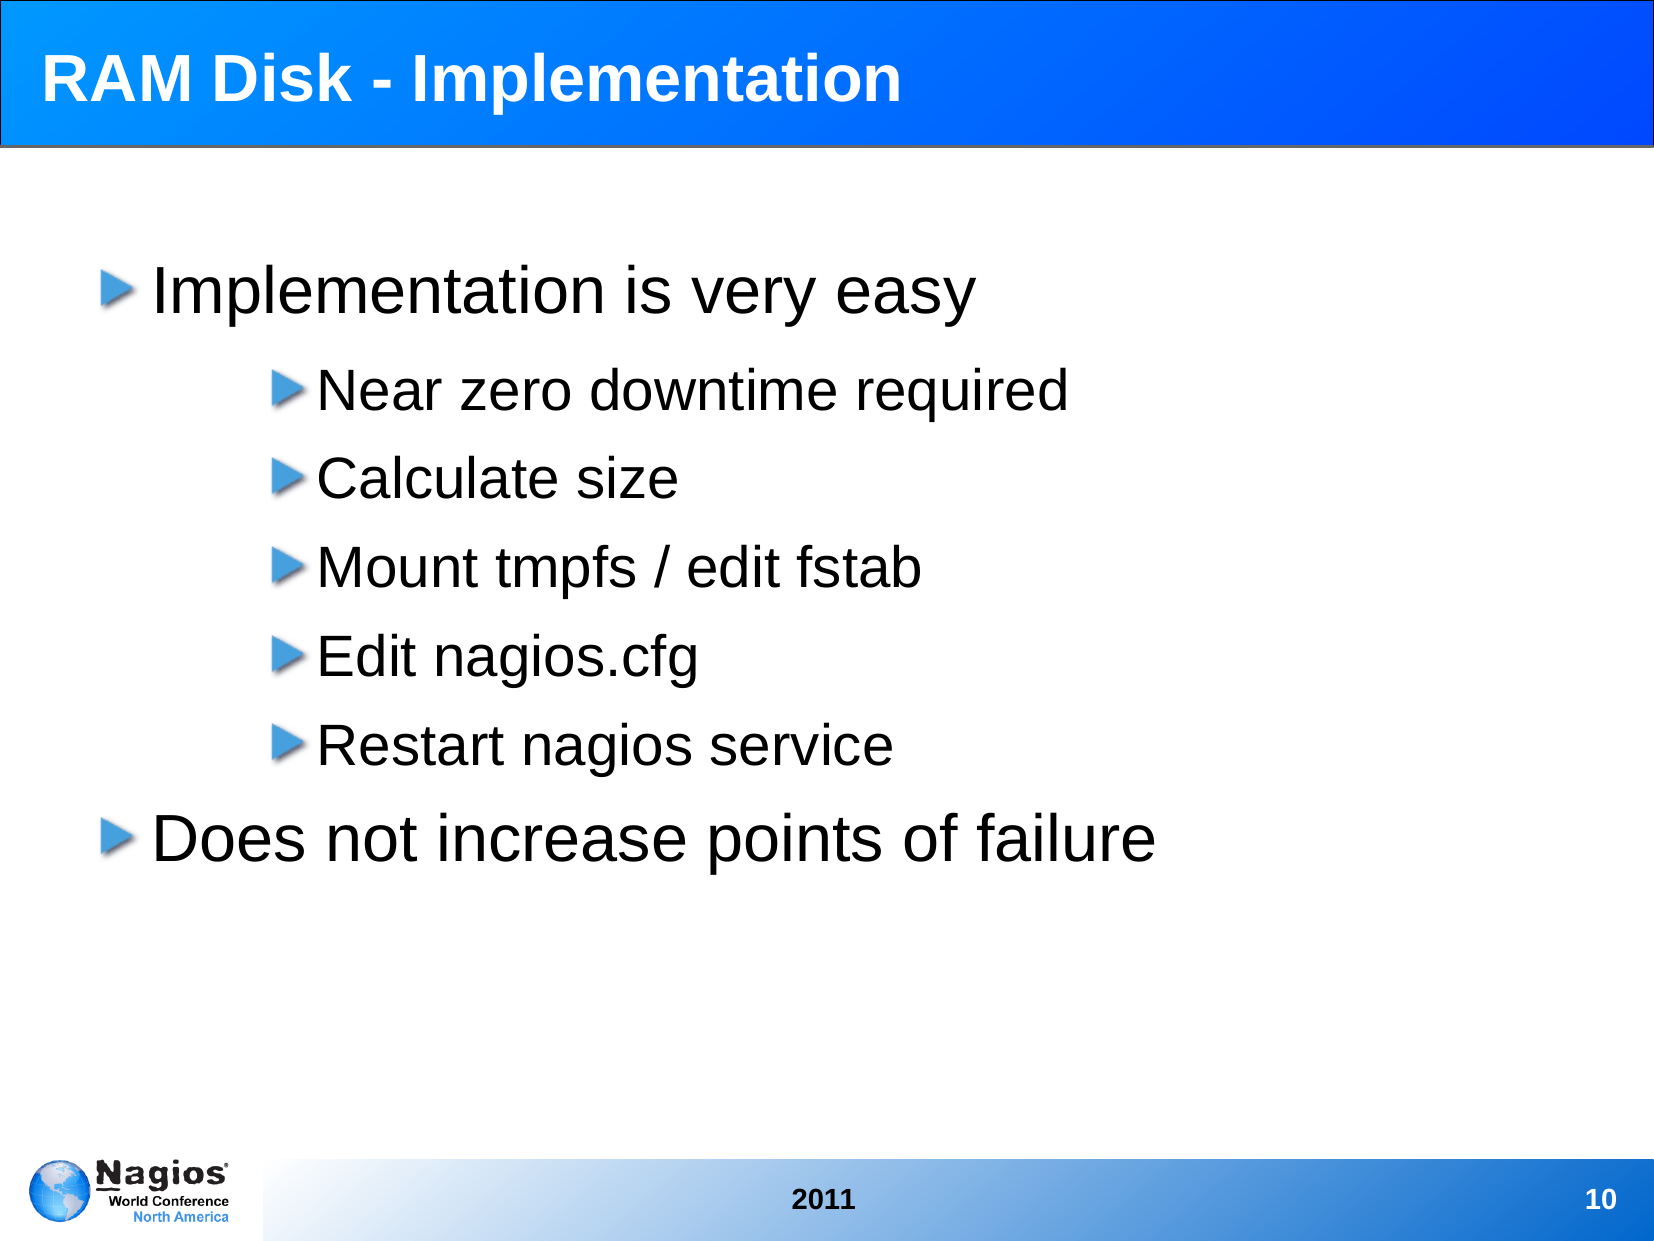

# RAM Disk - Implementation
Implementation is very easy
Near zero downtime required
Calculate size
Mount tmpfs / edit fstab
Edit nagios.cfg
Restart nagios service
Does not increase points of failure
2011
10